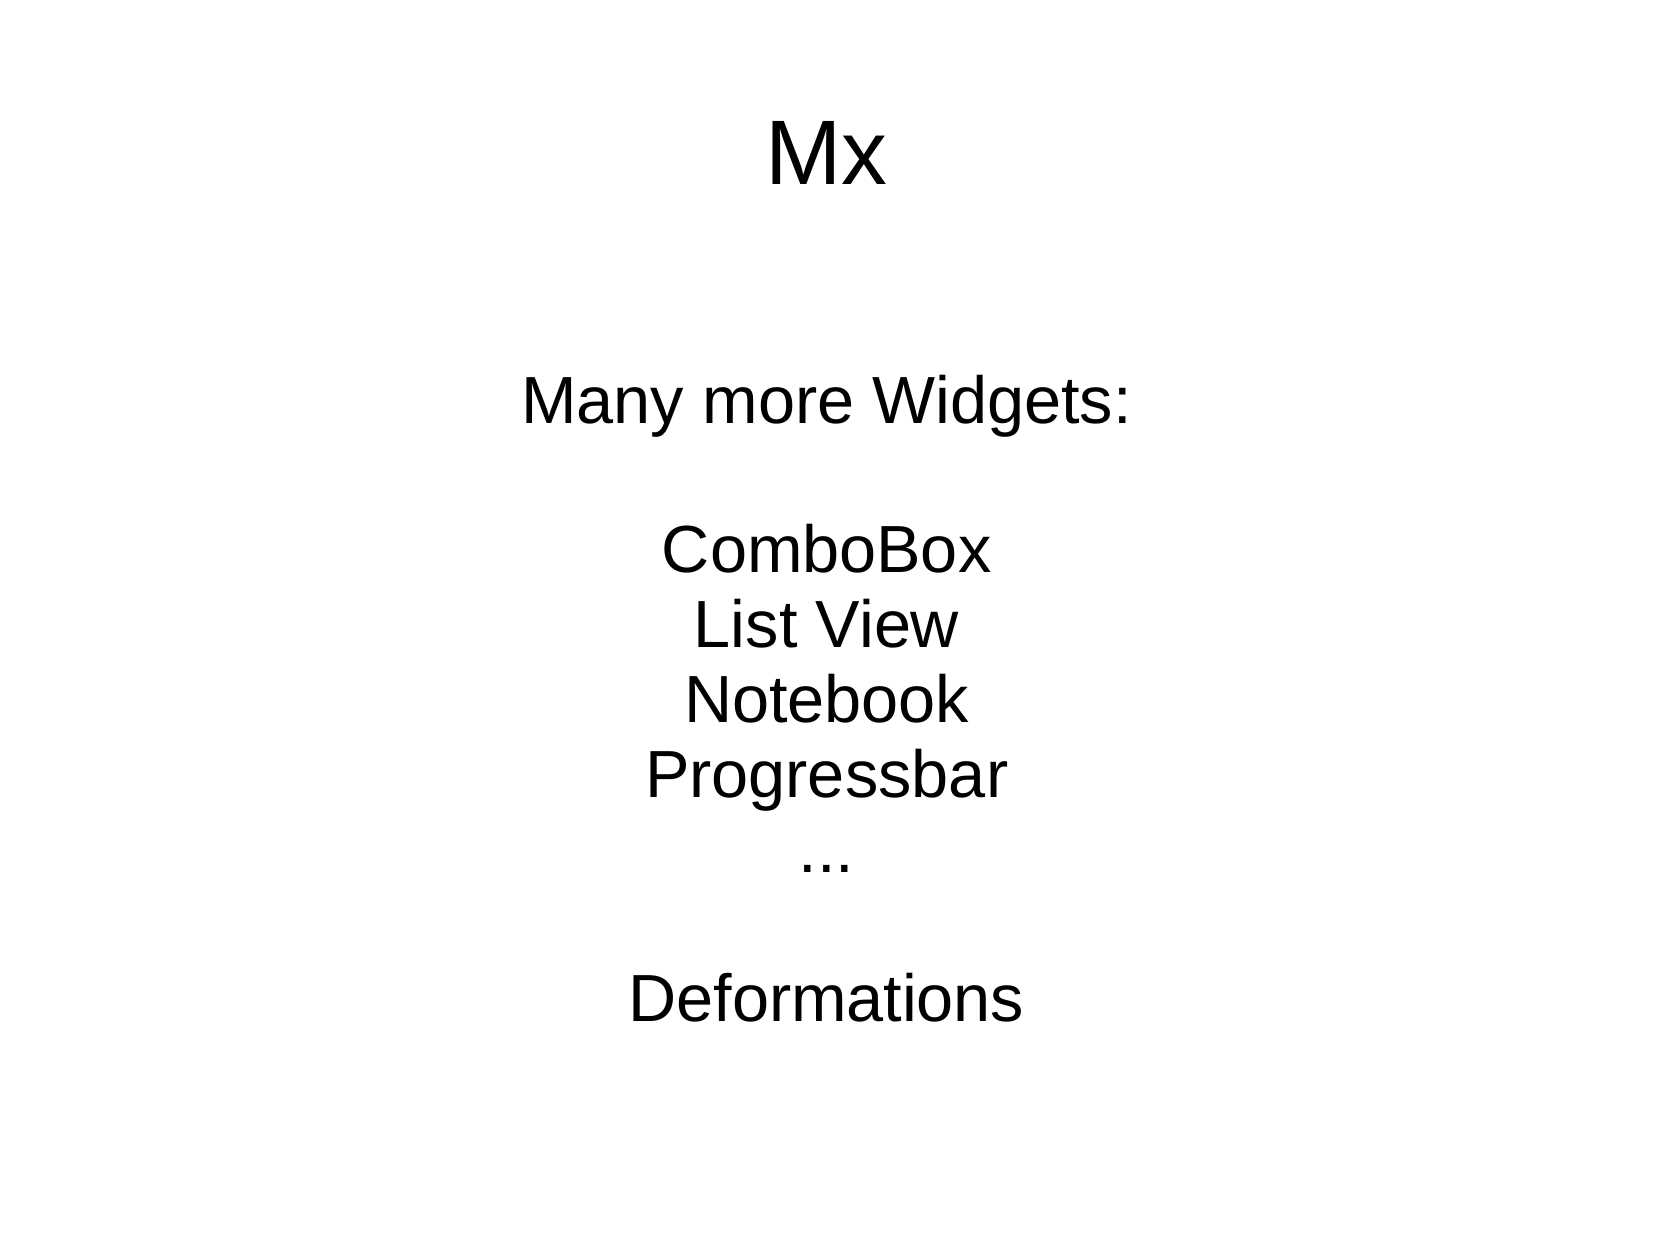

Mx
# Many more Widgets:
ComboBox
List View
Notebook
Progressbar
...
Deformations